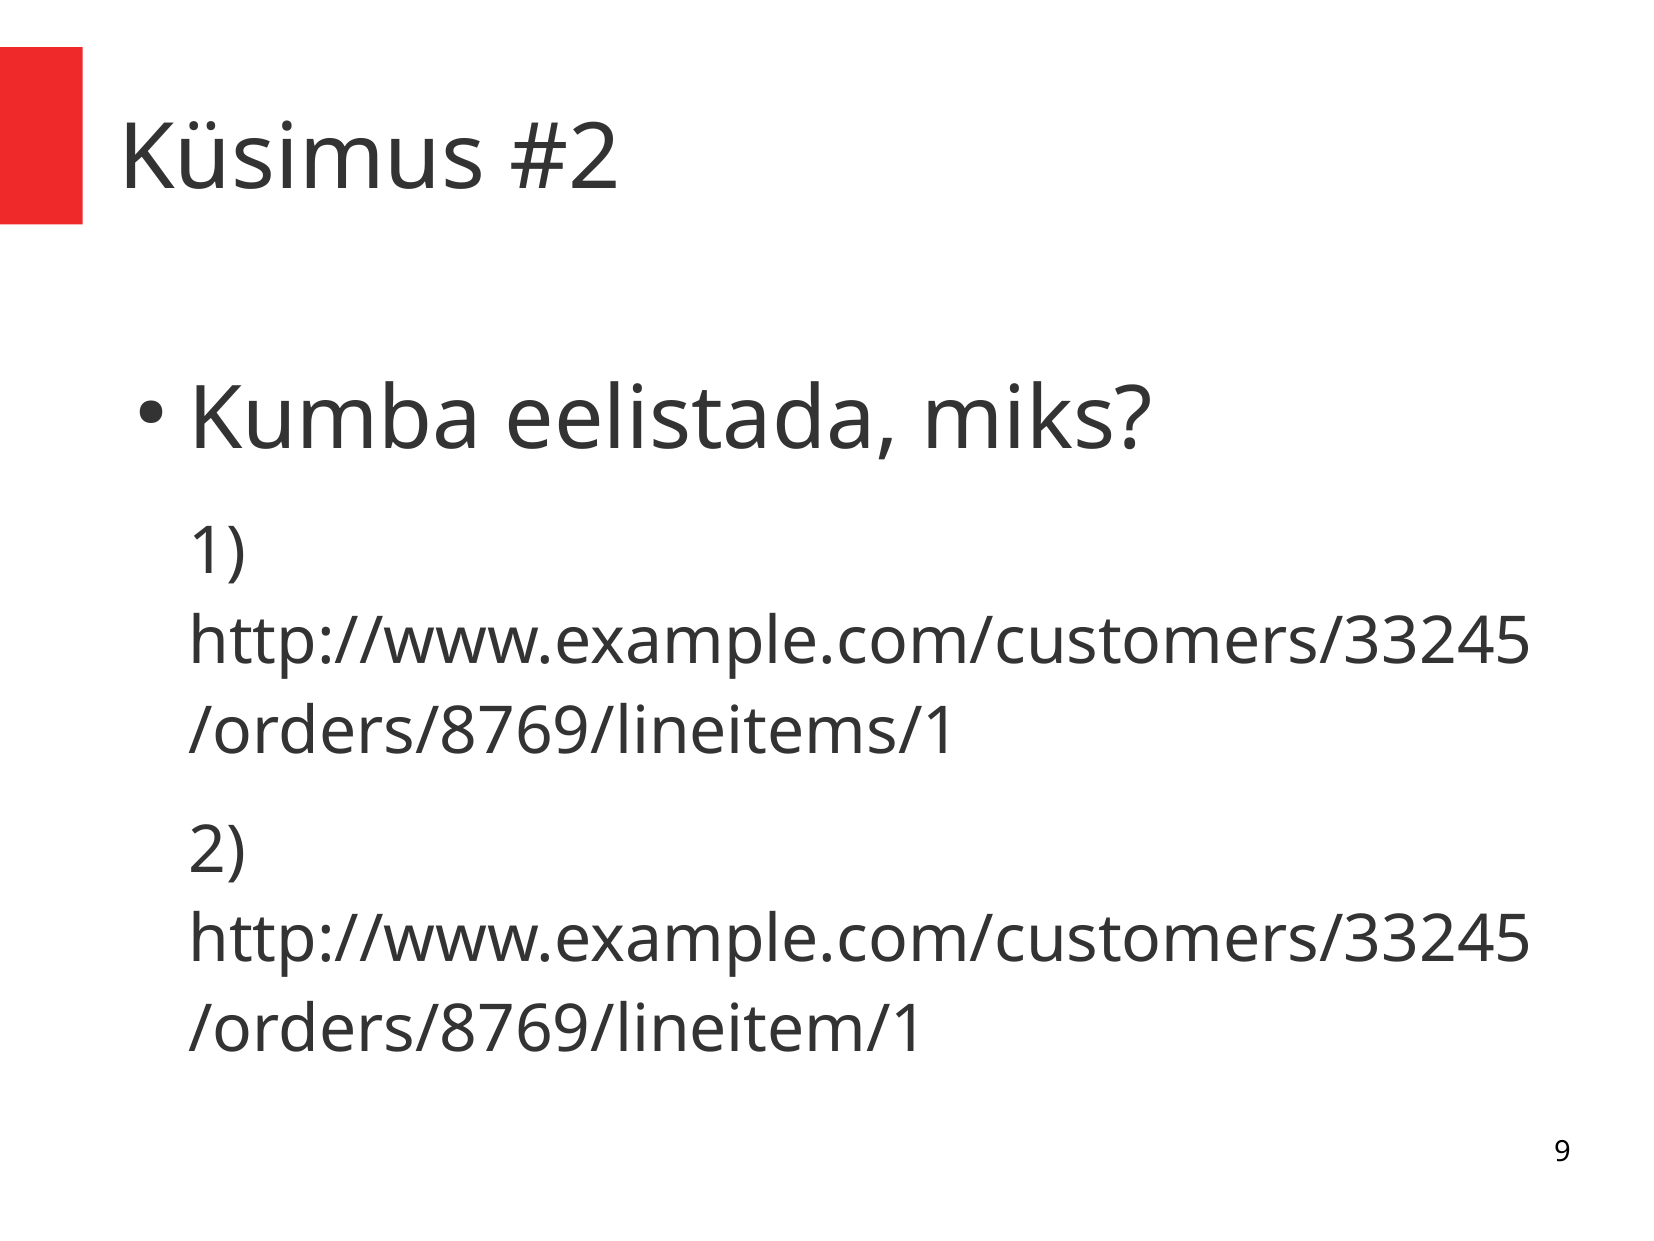

# Küsimus #2
Kumba eelistada, miks?
1) http://www.example.com/customers/33245/orders/8769/lineitems/1
2) http://www.example.com/customers/33245/orders/8769/lineitem/1
9